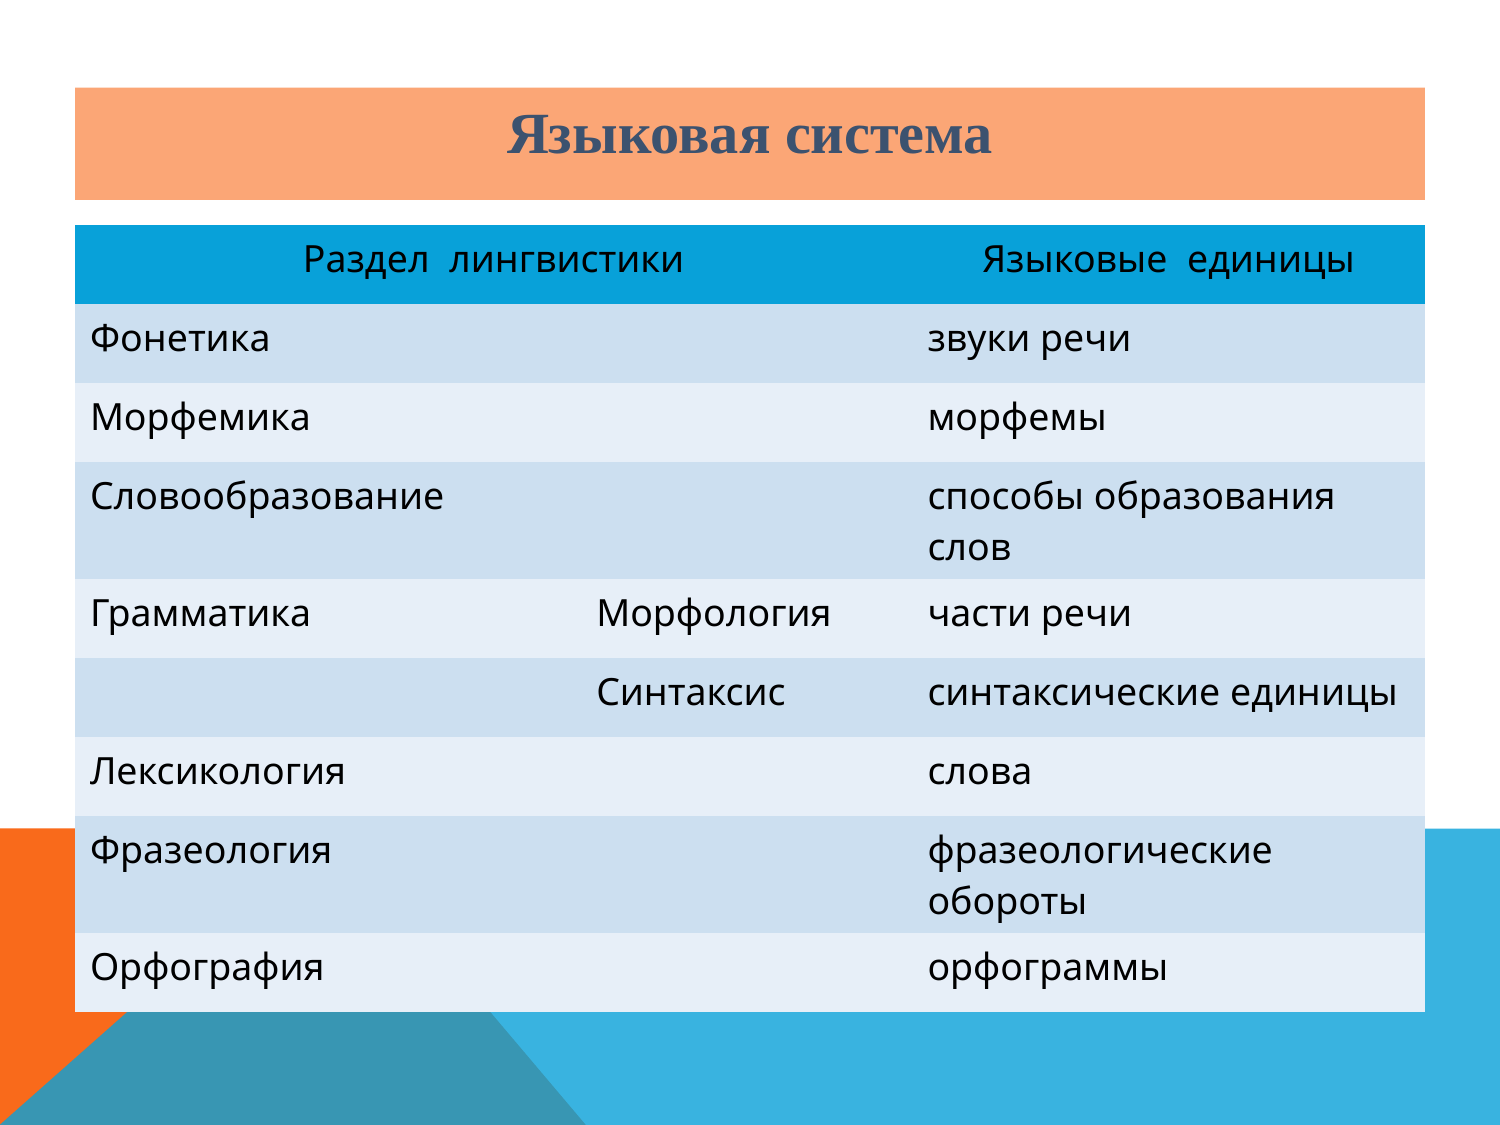

# Языковая система
| Раздел лингвистики | | Языковые единицы |
| --- | --- | --- |
| Фонетика | | звуки речи |
| Морфемика | | морфемы |
| Словообразование | | способы образования слов |
| Грамматика | Морфология | части речи |
| | Синтаксис | синтаксические единицы |
| Лексикология | | слова |
| Фразеология | | фразеологические обороты |
| Орфография | | орфограммы |